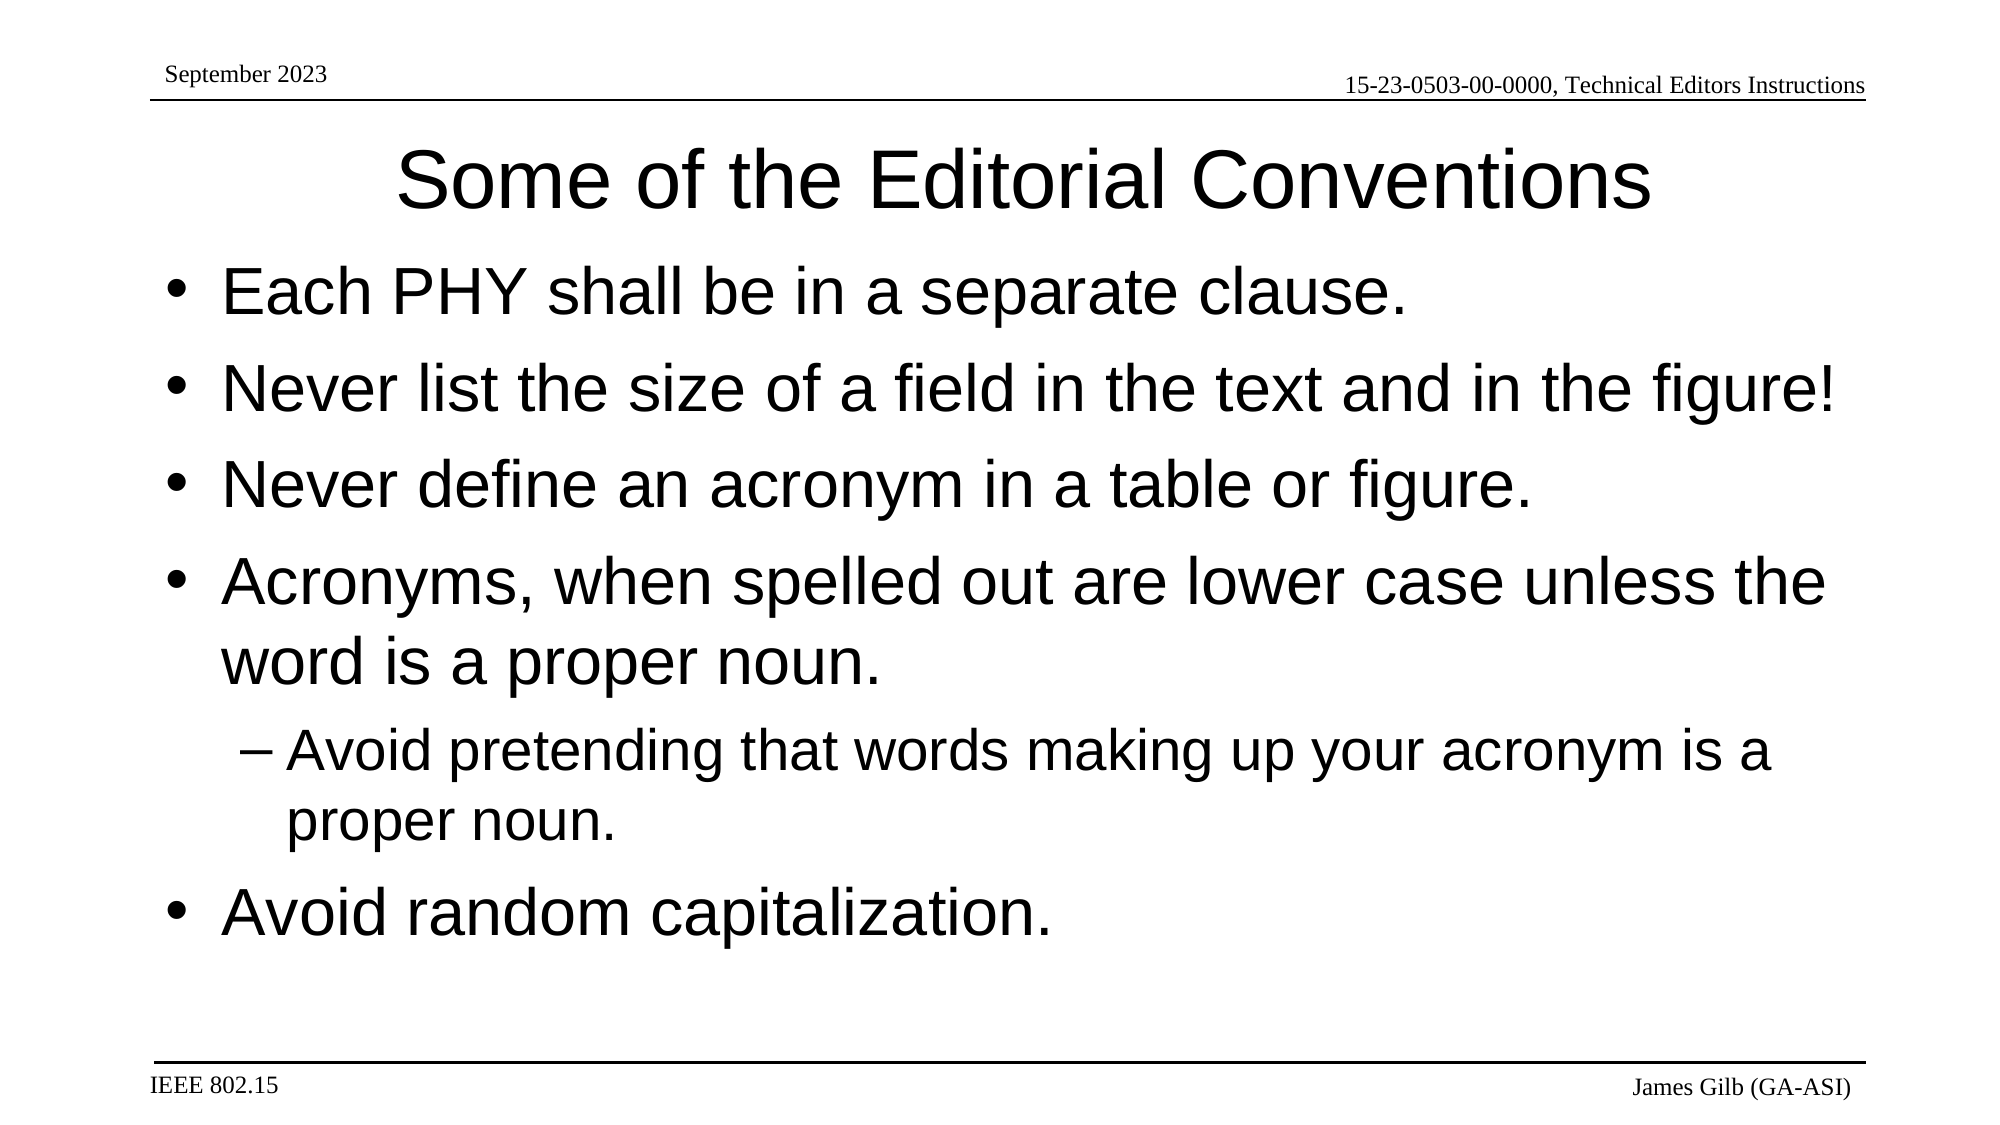

# Some of the Editorial Conventions
Each PHY shall be in a separate clause.
Never list the size of a field in the text and in the figure!
Never define an acronym in a table or figure.
Acronyms, when spelled out are lower case unless the word is a proper noun.
Avoid pretending that words making up your acronym is a proper noun.
Avoid random capitalization.